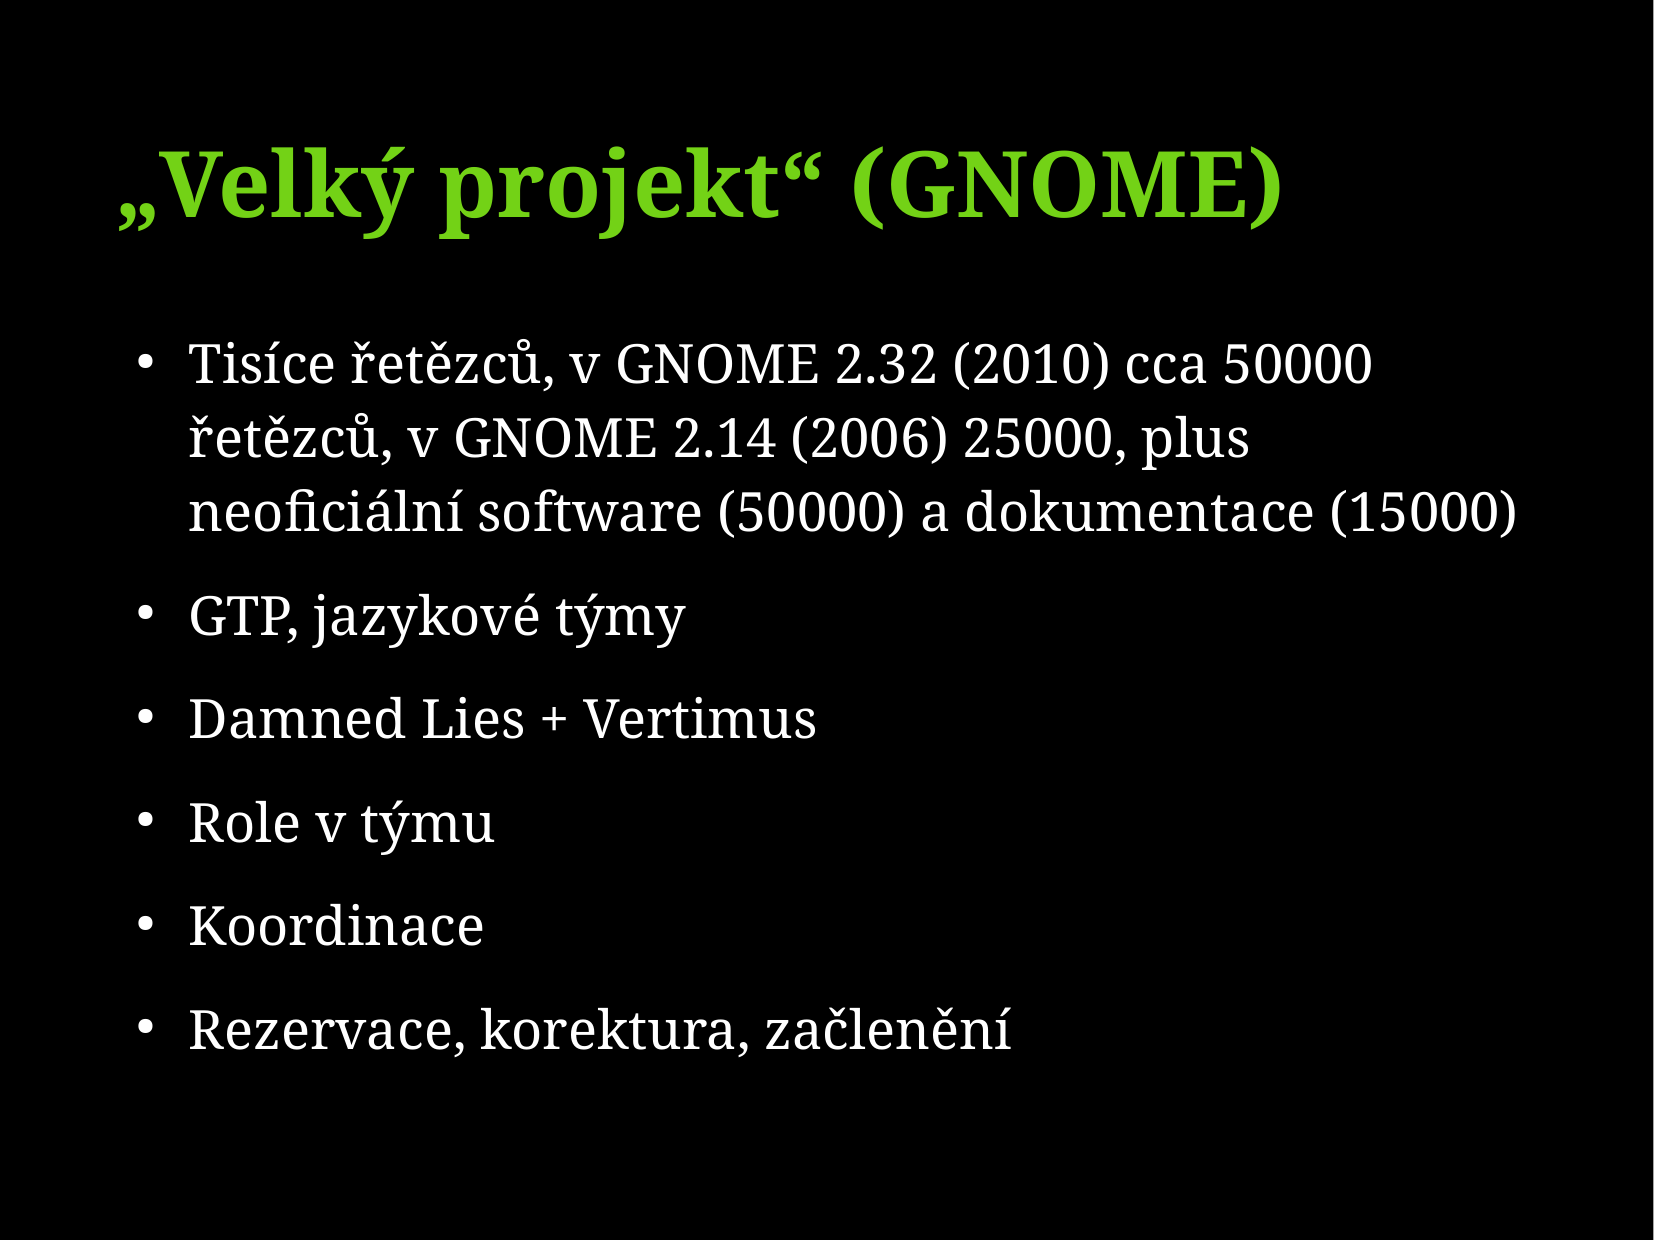

# „Velký projekt“ (GNOME)
Tisíce řetězců, v GNOME 2.32 (2010) cca 50000 řetězců, v GNOME 2.14 (2006) 25000, plus neoficiální software (50000) a dokumentace (15000)
GTP, jazykové týmy
Damned Lies + Vertimus
Role v týmu
Koordinace
Rezervace, korektura, začlenění